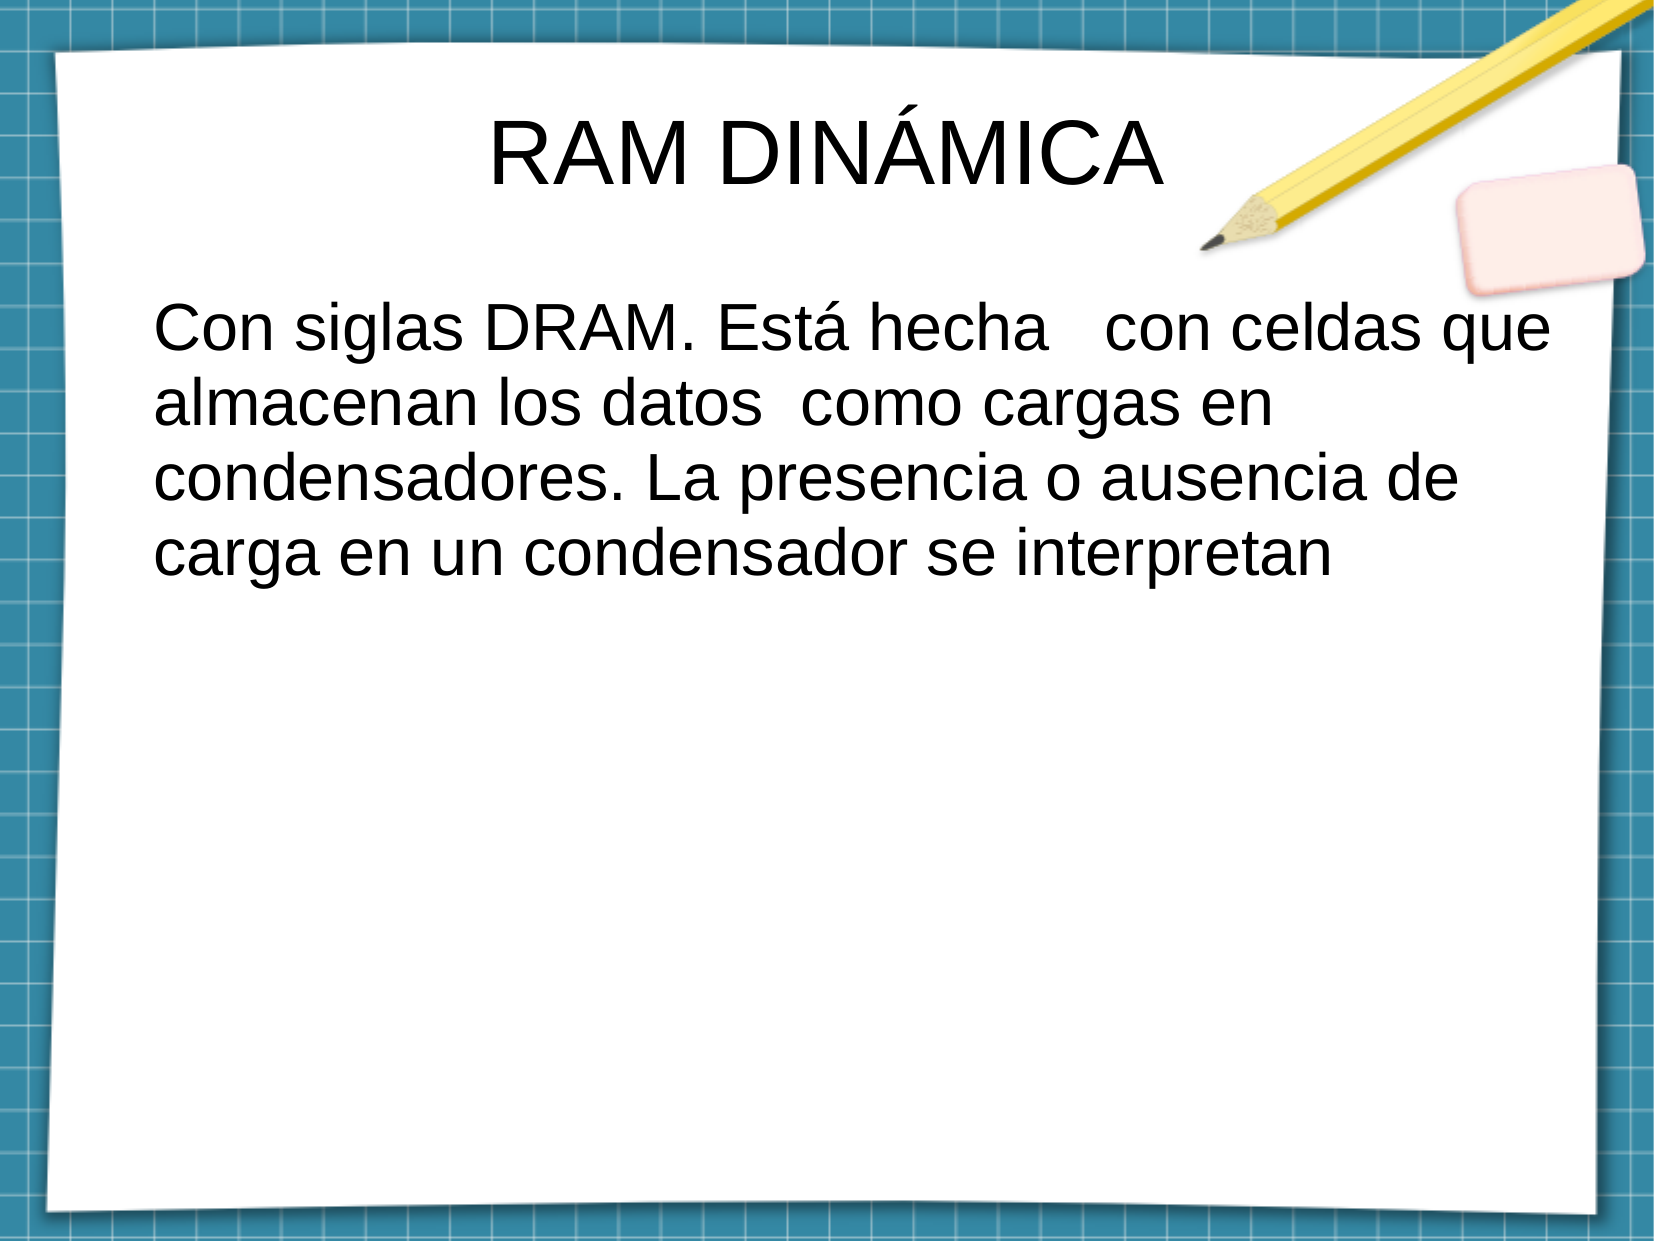

# RAM DINÁMICA
Con siglas DRAM. Está hecha con celdas que almacenan los datos como cargas en condensadores. La presencia o ausencia de carga en un condensador se interpretan